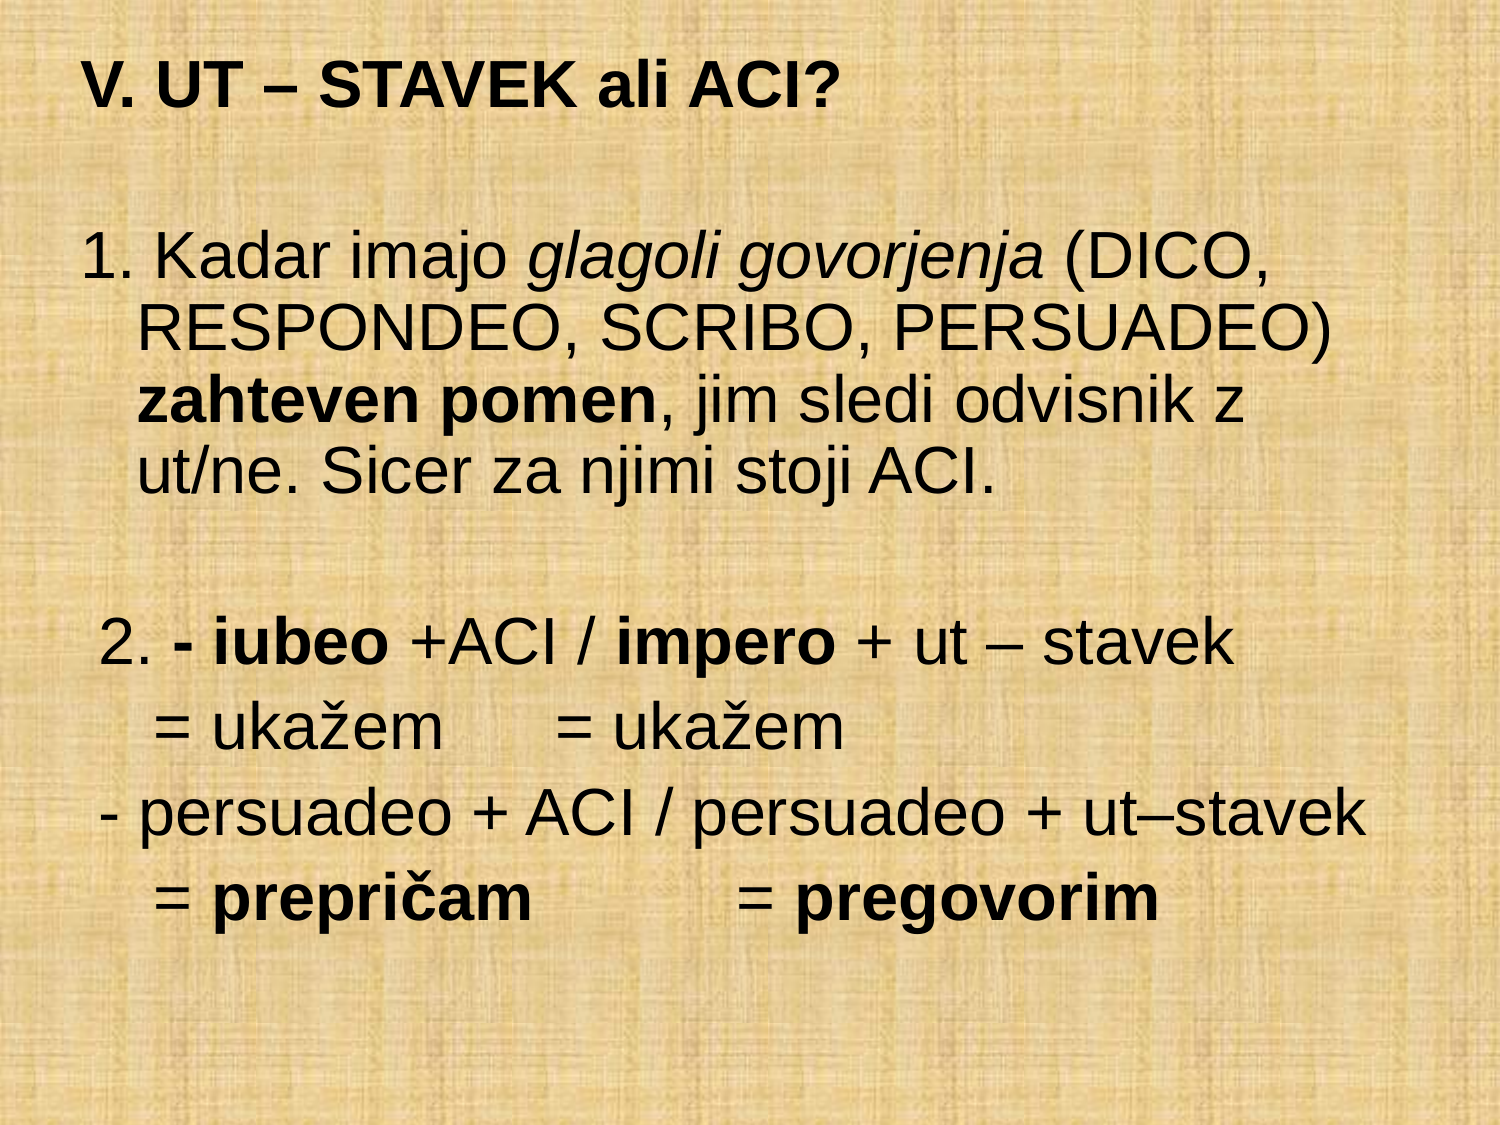

V. UT – STAVEK ali ACI?
1. Kadar imajo glagoli govorjenja (DICO, RESPONDEO, SCRIBO, PERSUADEO) zahteven pomen, jim sledi odvisnik z ut/ne. Sicer za njimi stoji ACI.
 2. - iubeo +ACI / impero + ut – stavek
 = ukažem = ukažem
 - persuadeo + ACI / persuadeo + ut–stavek
 = prepričam = pregovorim
#